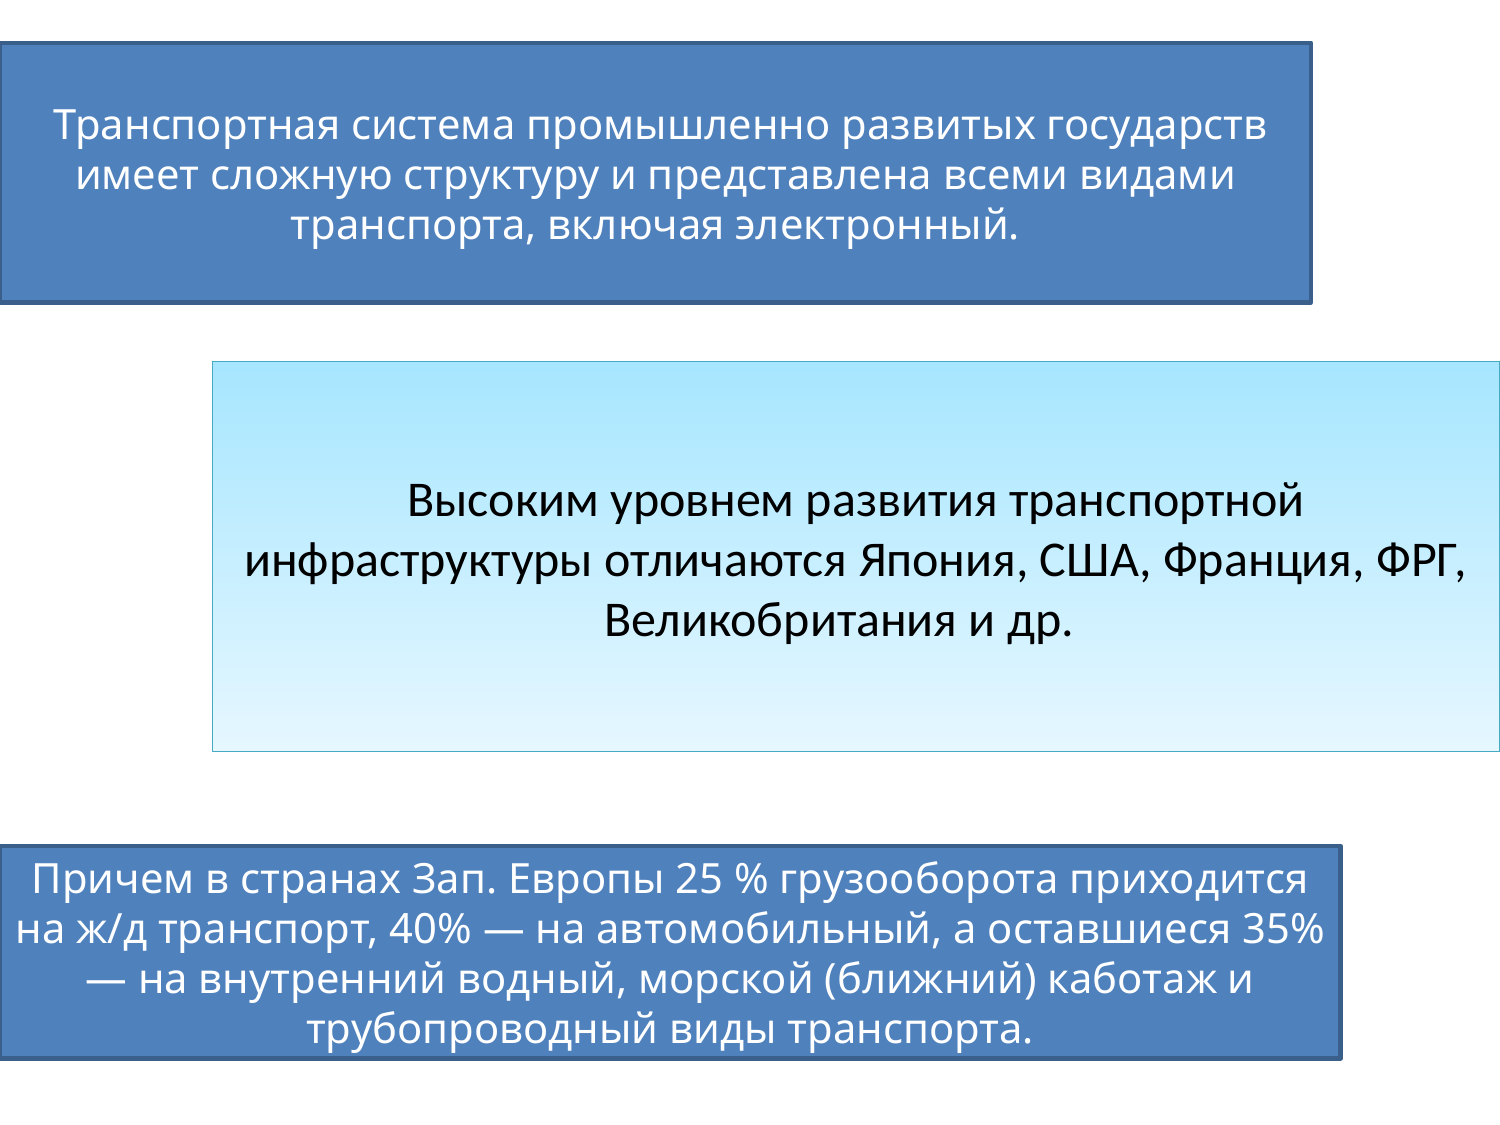

Транспортная система промышленно развитых государств имеет сложную структуру и представлена всеми видами транспорта, включая электронный.
Высоким уровнем развития транспортной инфраструктуры отличаются Япония, США, Франция, ФРГ, Великобритания и др.
Причем в странах Зап. Европы 25 % грузооборота приходится на ж/д транспорт, 40% — на автомобильный, а оставшиеся 35% — на внутренний водный, морской (ближний) каботаж и трубопроводный виды транспорта.